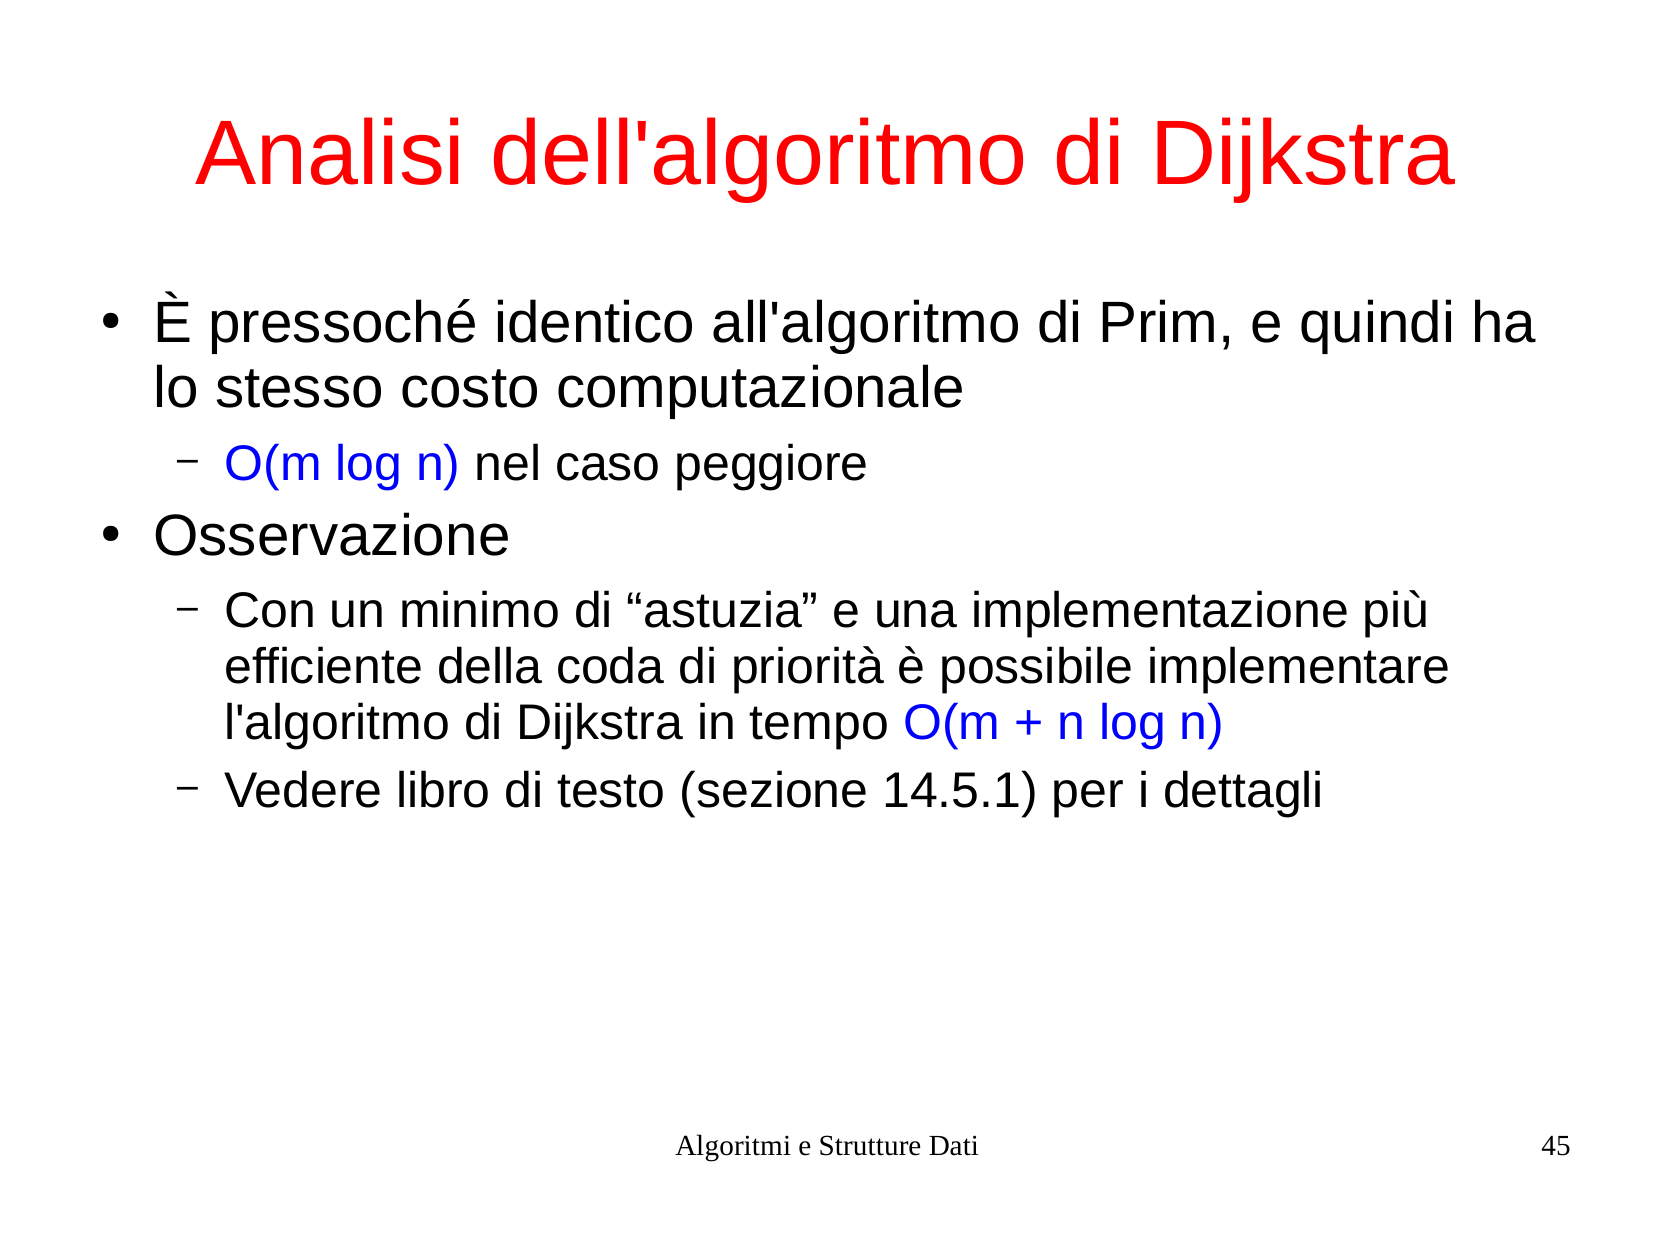

# Analisi dell'algoritmo di Dijkstra
È pressoché identico all'algoritmo di Prim, e quindi ha lo stesso costo computazionale
O(m log n) nel caso peggiore
Osservazione
Con un minimo di “astuzia” e una implementazione più efficiente della coda di priorità è possibile implementare l'algoritmo di Dijkstra in tempo O(m + n log n)
Vedere libro di testo (sezione 14.5.1) per i dettagli
Algoritmi e Strutture Dati
45